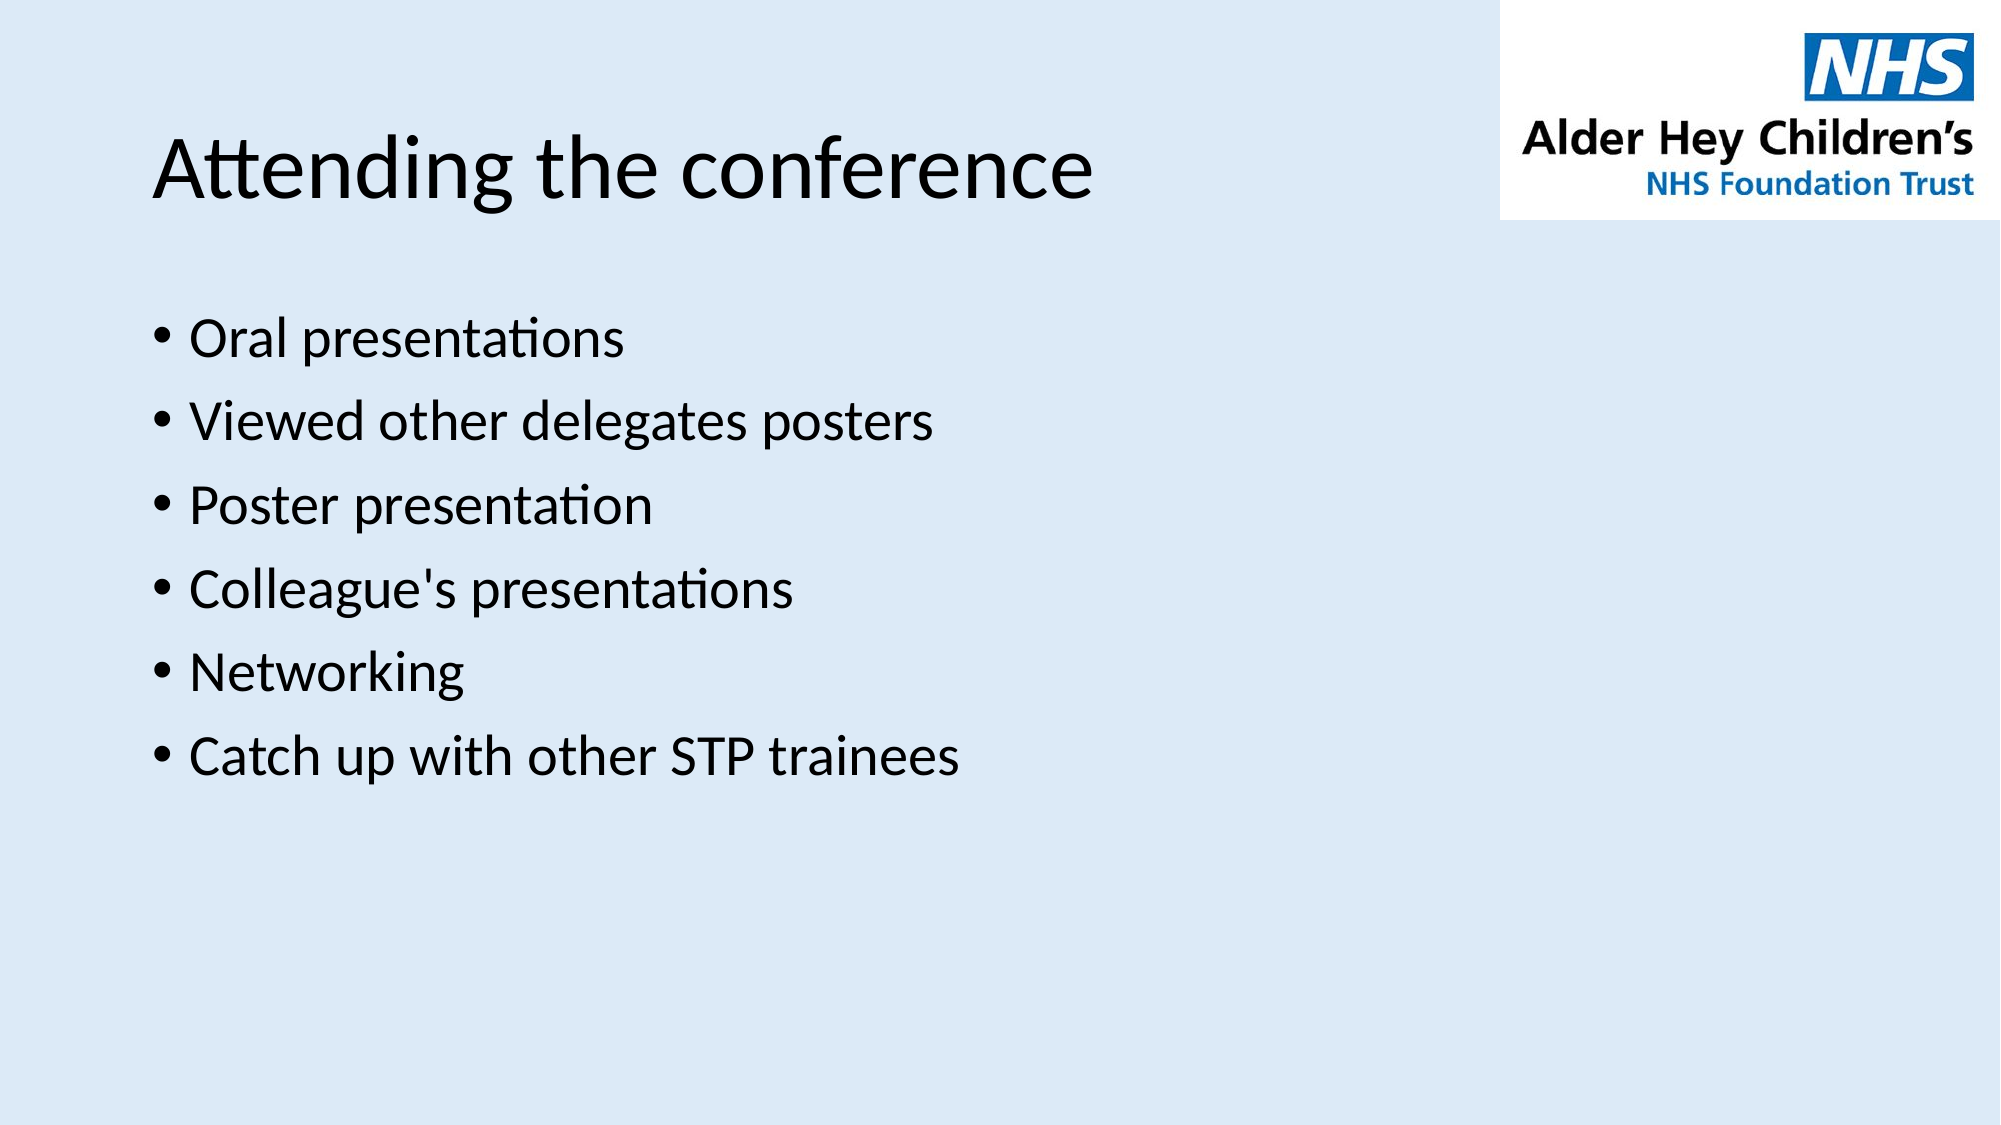

# Attending the conference
Oral presentations
Viewed other delegates posters
Poster presentation
Colleague's presentations
Networking
Catch up with other STP trainees